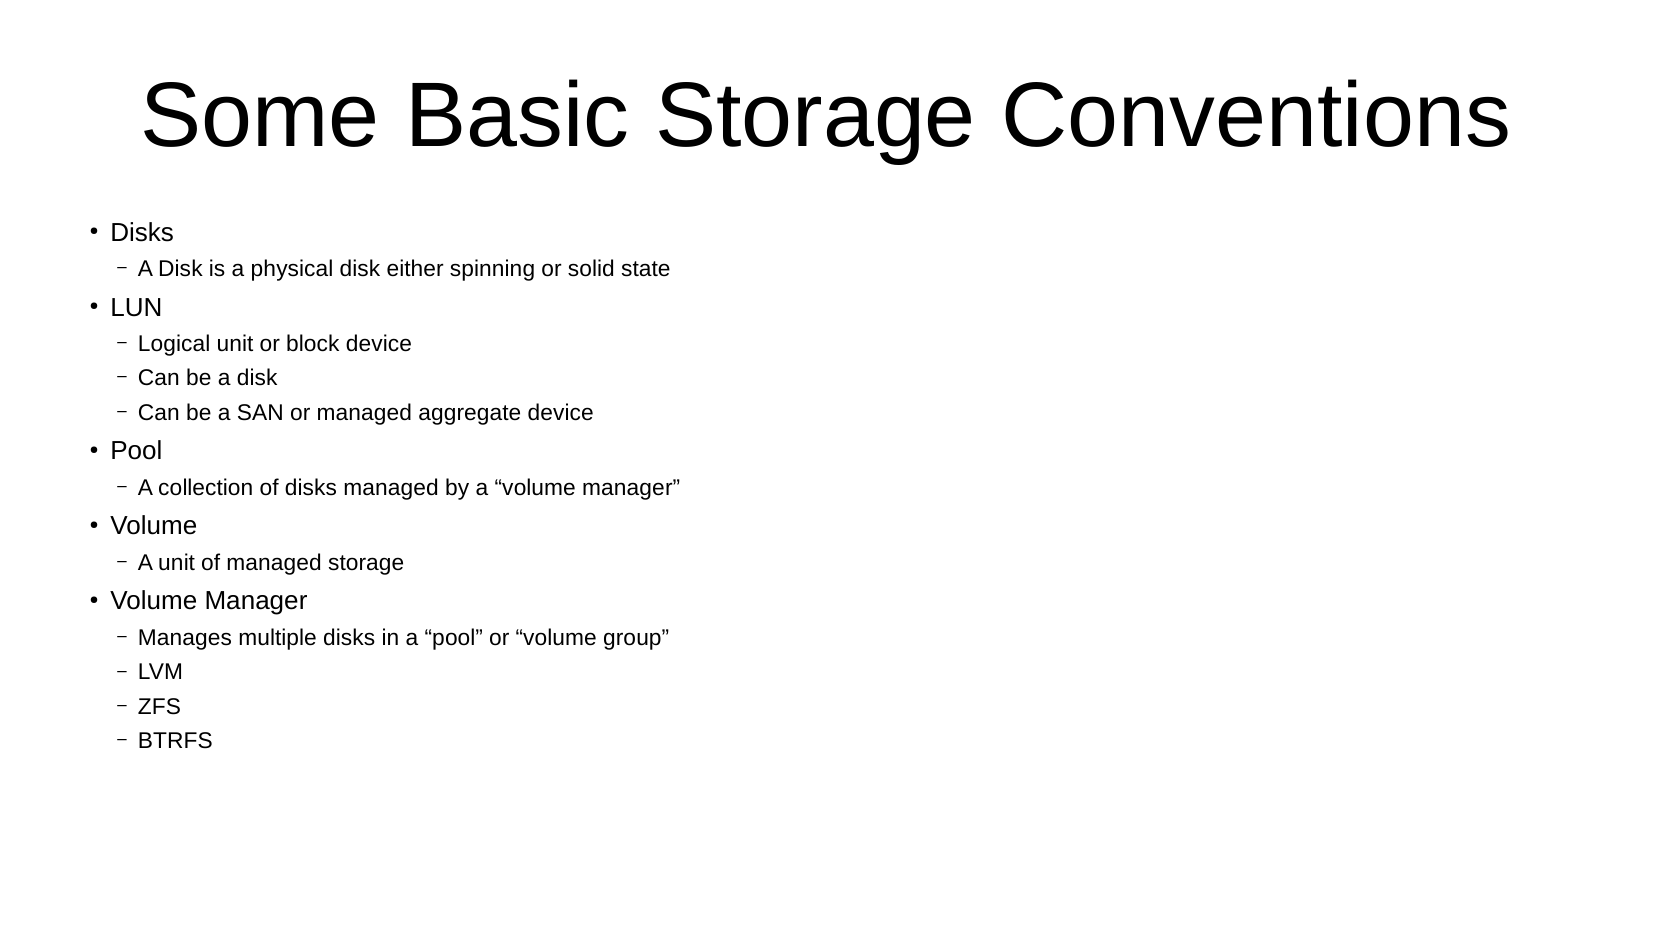

# Some Basic Storage Conventions
Disks
A Disk is a physical disk either spinning or solid state
LUN
Logical unit or block device
Can be a disk
Can be a SAN or managed aggregate device
Pool
A collection of disks managed by a “volume manager”
Volume
A unit of managed storage
Volume Manager
Manages multiple disks in a “pool” or “volume group”
LVM
ZFS
BTRFS